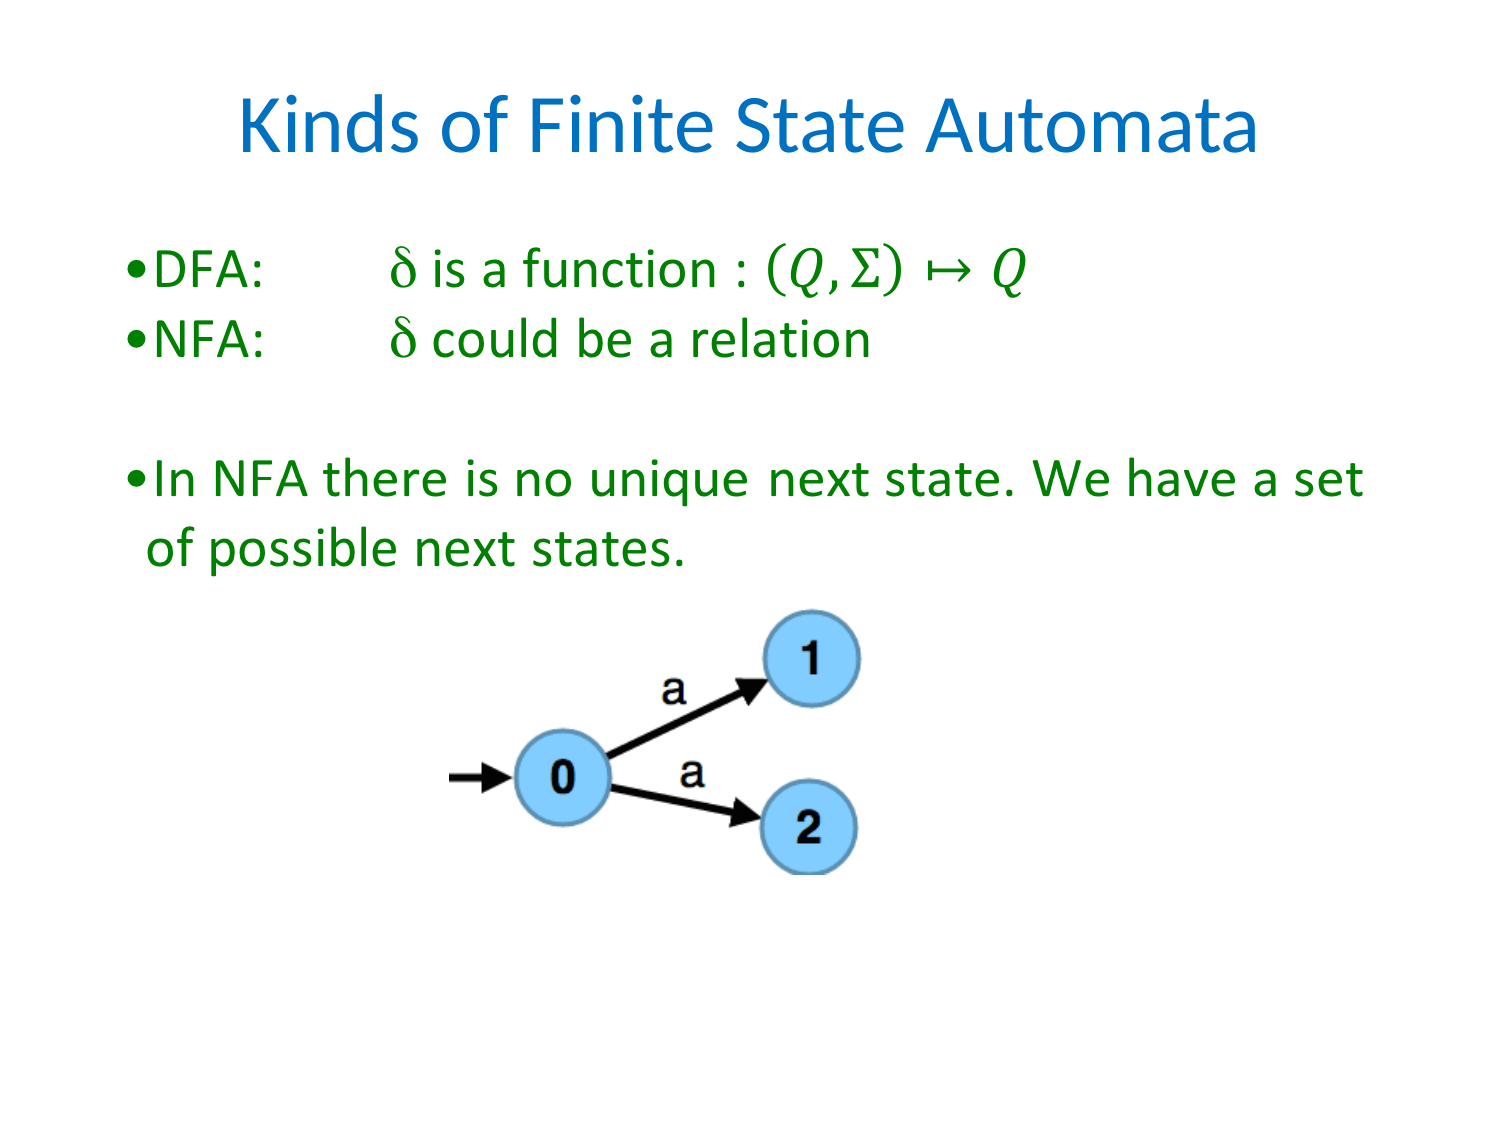

Kinds of Finite State Automata
# DFA: 	 is a function :
NFA: 	 could be a relation
In NFA there is no unique next state. We have a set of possible next states.